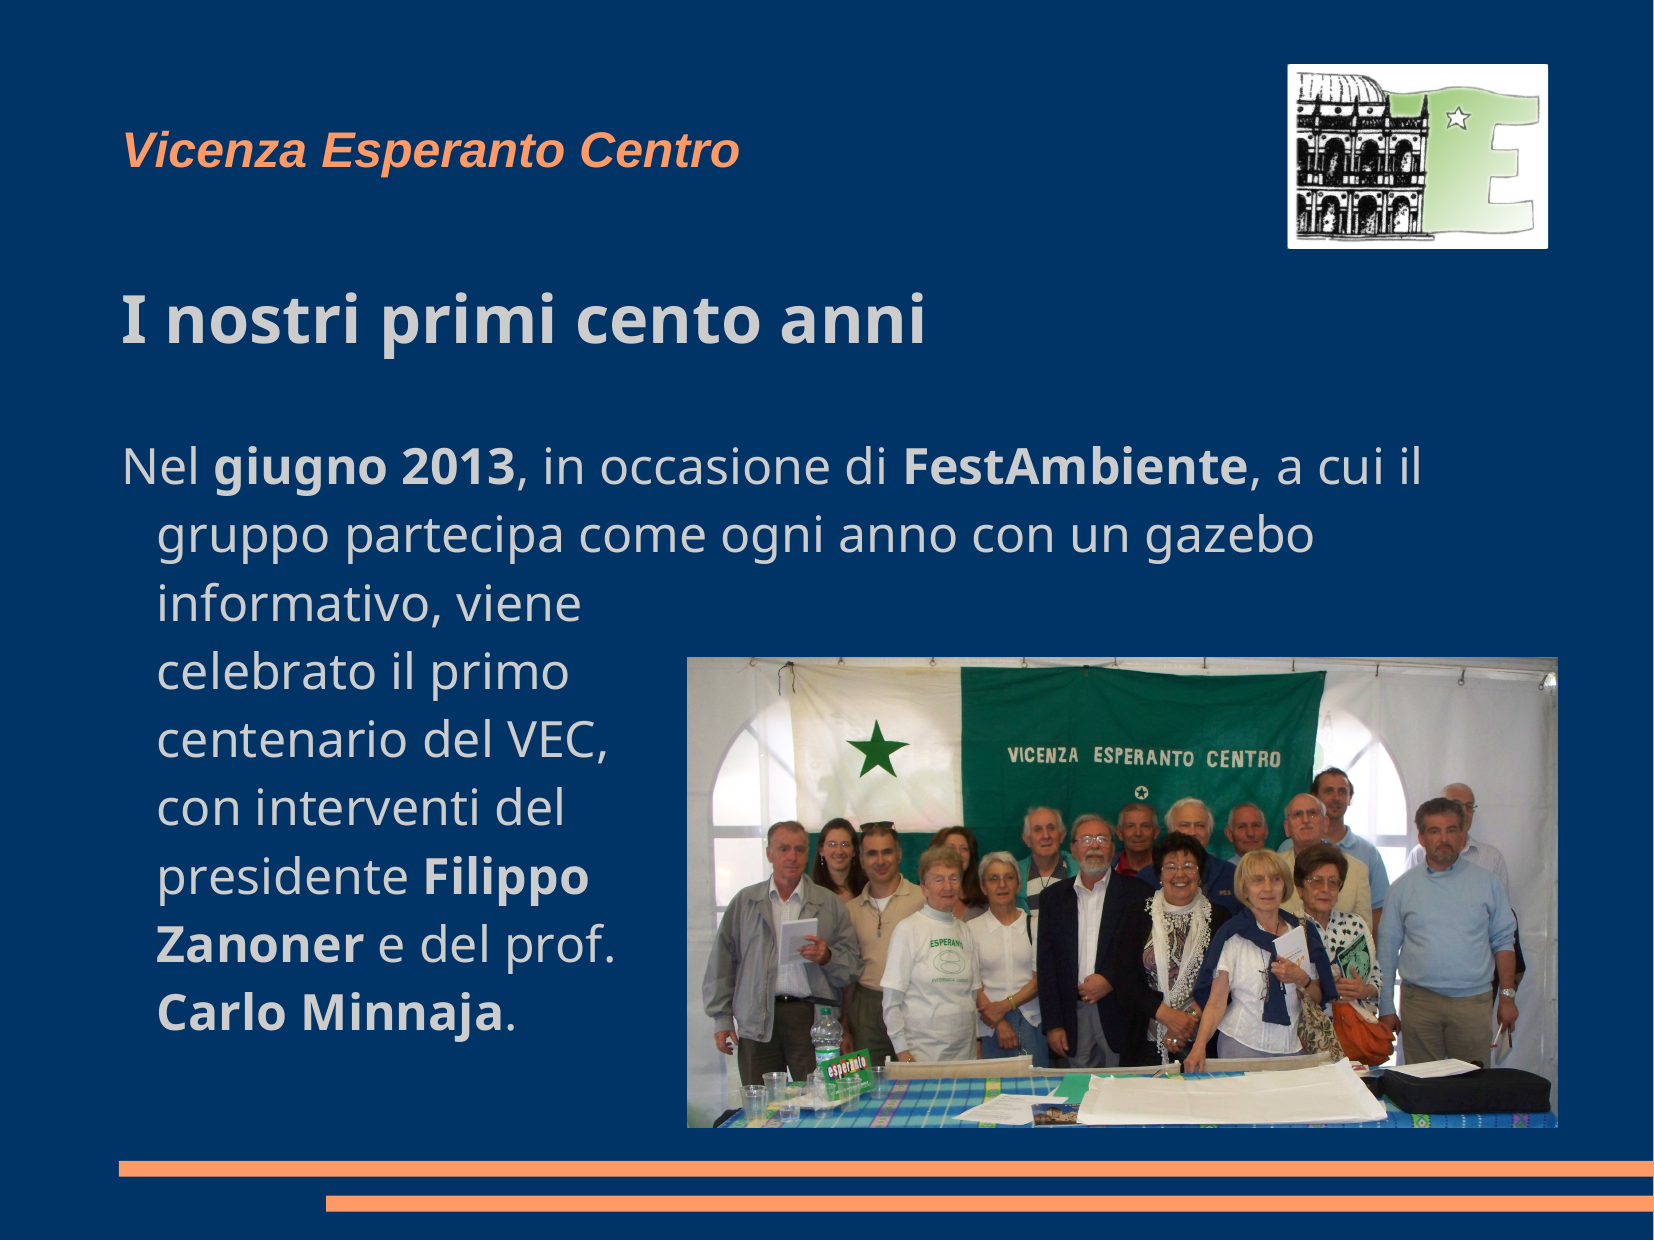

# Vicenza Esperanto Centro
I nostri primi cento anni
Nel giugno 2013, in occasione di FestAmbiente, a cui il gruppo partecipa come ogni anno con un gazebo informativo, viene
celebrato il primo
centenario del VEC,
con interventi del
presidente Filippo
Zanoner e del prof.
Carlo Minnaja.